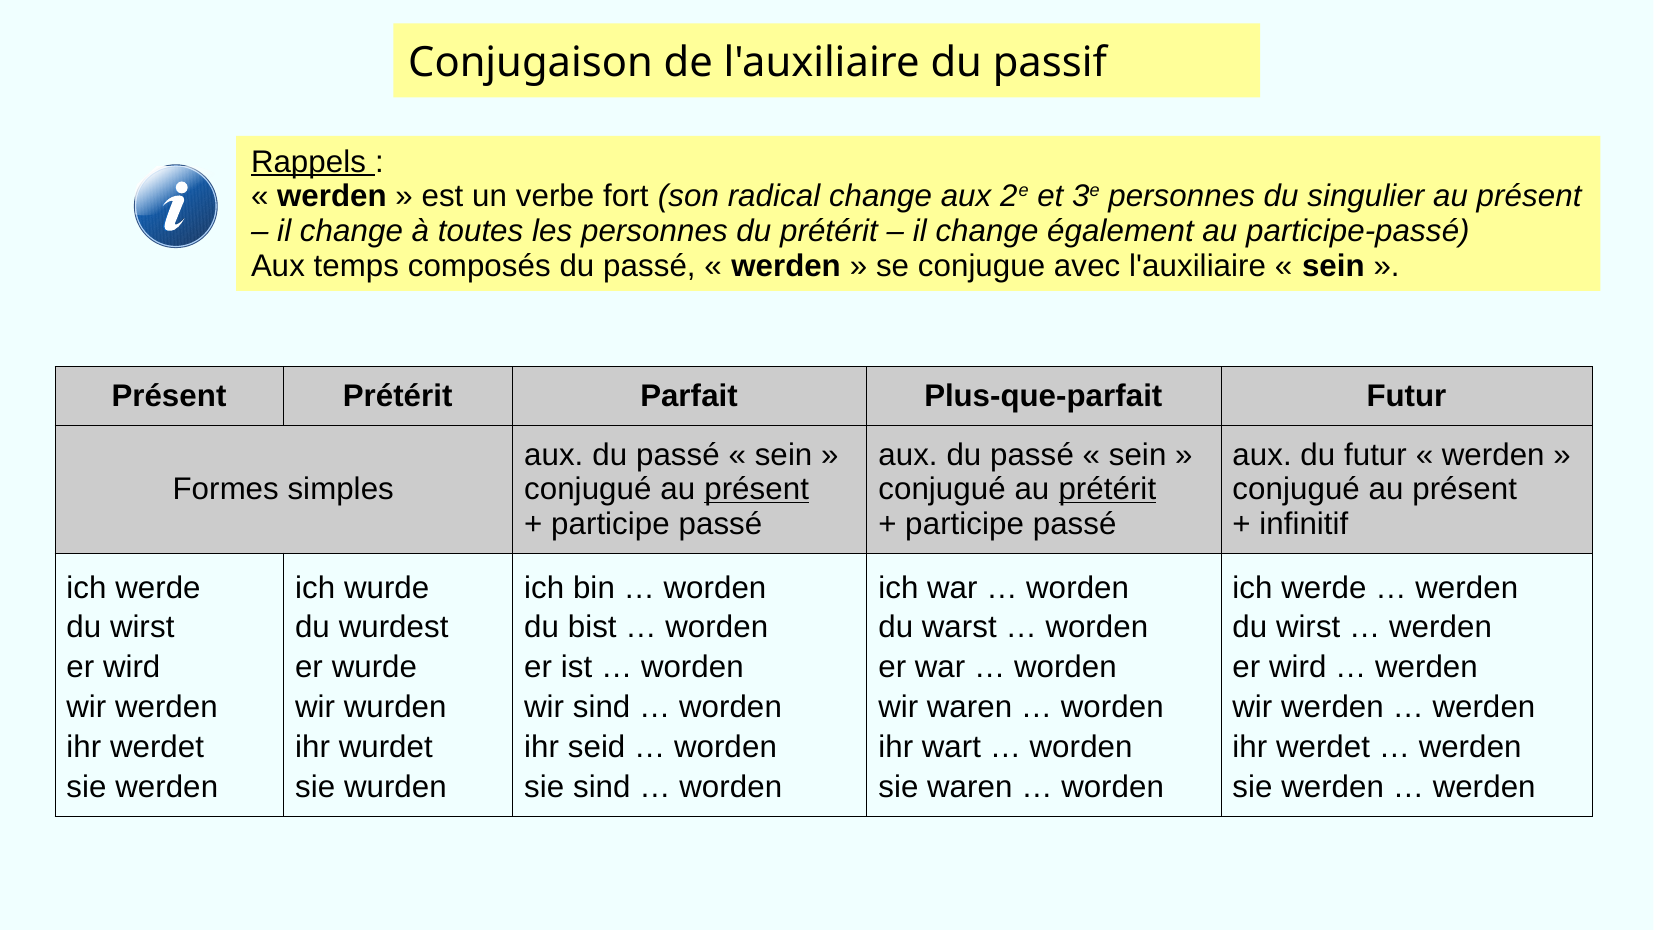

Conjugaison de l'auxiliaire du passif
Rappels :
« werden » est un verbe fort (son radical change aux 2e et 3e personnes du singulier au présent – il change à toutes les personnes du prétérit – il change également au participe-passé)
Aux temps composés du passé, « werden » se conjugue avec l'auxiliaire « sein ».
| Présent | Prétérit | Parfait | Plus-que-parfait | Futur |
| --- | --- | --- | --- | --- |
| Formes simples | | aux. du passé « sein » conjugué au présent + participe passé | aux. du passé « sein » conjugué au prétérit + participe passé | aux. du futur « werden » conjugué au présent + infinitif |
| ich werde du wirst er wird wir werden ihr werdet sie werden | ich wurde du wurdest er wurde wir wurden ihr wurdet sie wurden | ich bin … worden du bist … worden er ist … worden wir sind … worden ihr seid … worden sie sind … worden | ich war … worden du warst … worden er war … worden wir waren … worden ihr wart … worden sie waren … worden | ich werde … werden du wirst … werden er wird … werden wir werden … werden ihr werdet … werden sie werden … werden |